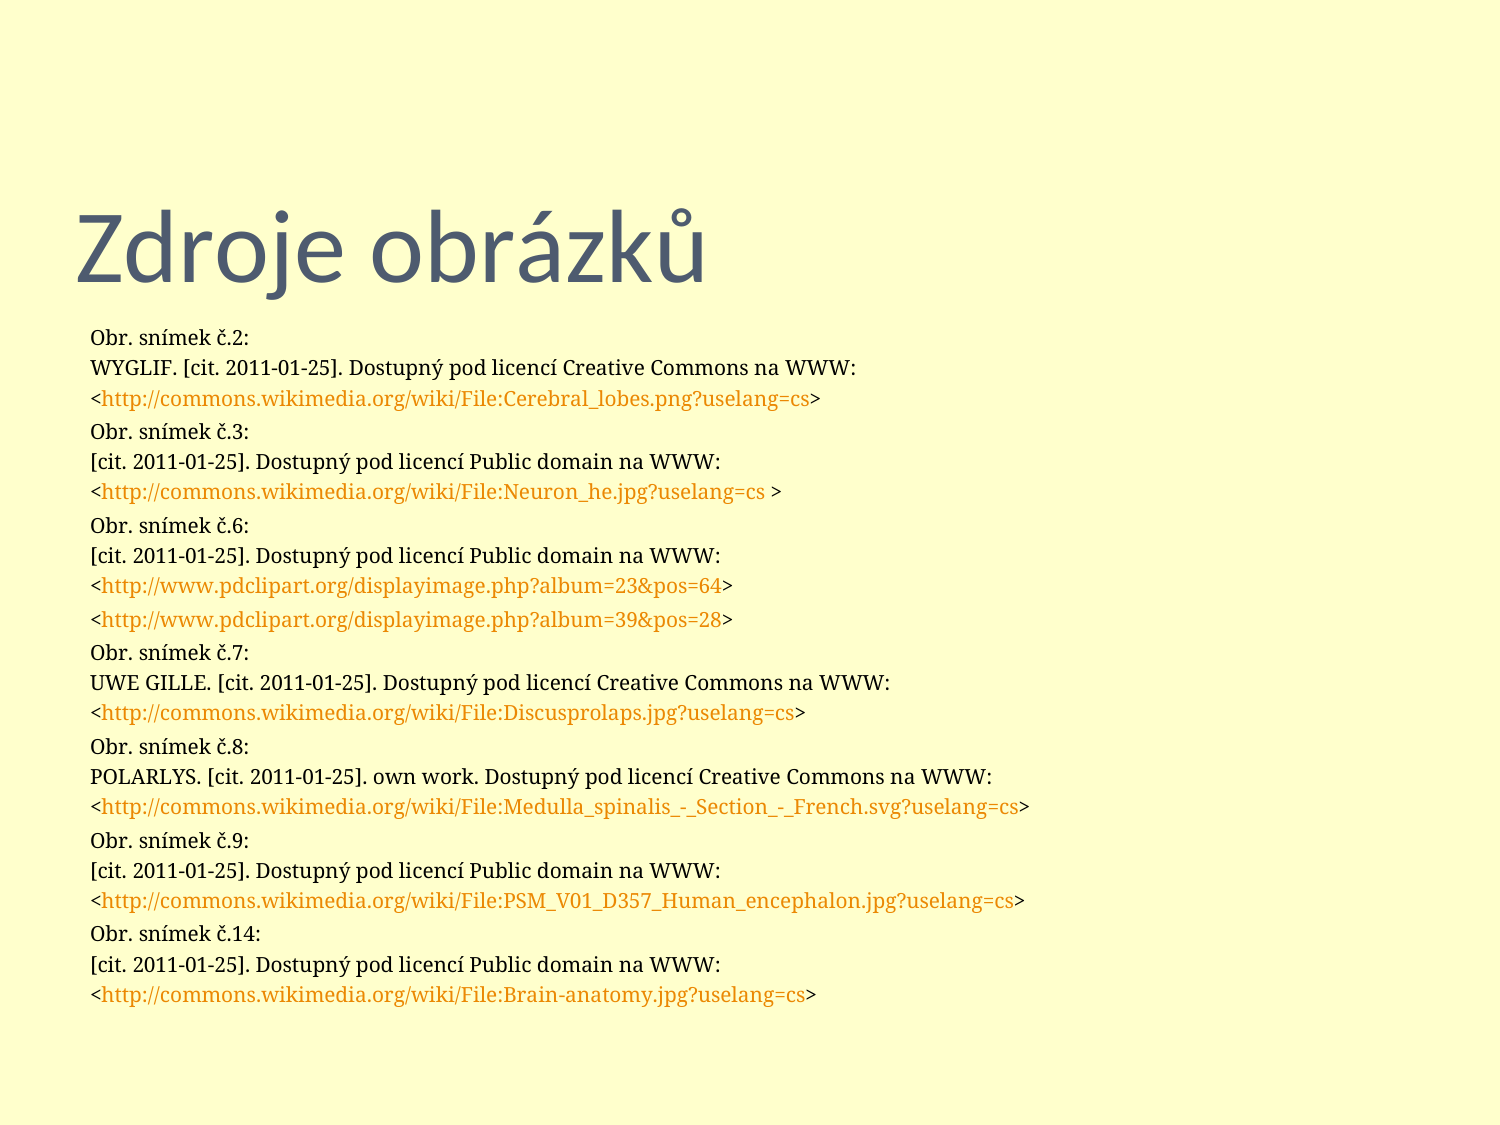

# Zdroje obrázků
Obr. snímek č.2:
WYGLIF. [cit. 2011-01-25]. Dostupný pod licencí Creative Commons na WWW:
<http://commons.wikimedia.org/wiki/File:Cerebral_lobes.png?uselang=cs>
Obr. snímek č.3:
[cit. 2011-01-25]. Dostupný pod licencí Public domain na WWW:
<http://commons.wikimedia.org/wiki/File:Neuron_he.jpg?uselang=cs >
Obr. snímek č.6:
[cit. 2011-01-25]. Dostupný pod licencí Public domain na WWW:
<http://www.pdclipart.org/displayimage.php?album=23&pos=64>
<http://www.pdclipart.org/displayimage.php?album=39&pos=28>
Obr. snímek č.7:
UWE GILLE. [cit. 2011-01-25]. Dostupný pod licencí Creative Commons na WWW:
<http://commons.wikimedia.org/wiki/File:Discusprolaps.jpg?uselang=cs>
Obr. snímek č.8:
POLARLYS. [cit. 2011-01-25]. own work. Dostupný pod licencí Creative Commons na WWW:
<http://commons.wikimedia.org/wiki/File:Medulla_spinalis_-_Section_-_French.svg?uselang=cs>
Obr. snímek č.9:
[cit. 2011-01-25]. Dostupný pod licencí Public domain na WWW:
<http://commons.wikimedia.org/wiki/File:PSM_V01_D357_Human_encephalon.jpg?uselang=cs>
Obr. snímek č.14:
[cit. 2011-01-25]. Dostupný pod licencí Public domain na WWW:
<http://commons.wikimedia.org/wiki/File:Brain-anatomy.jpg?uselang=cs>